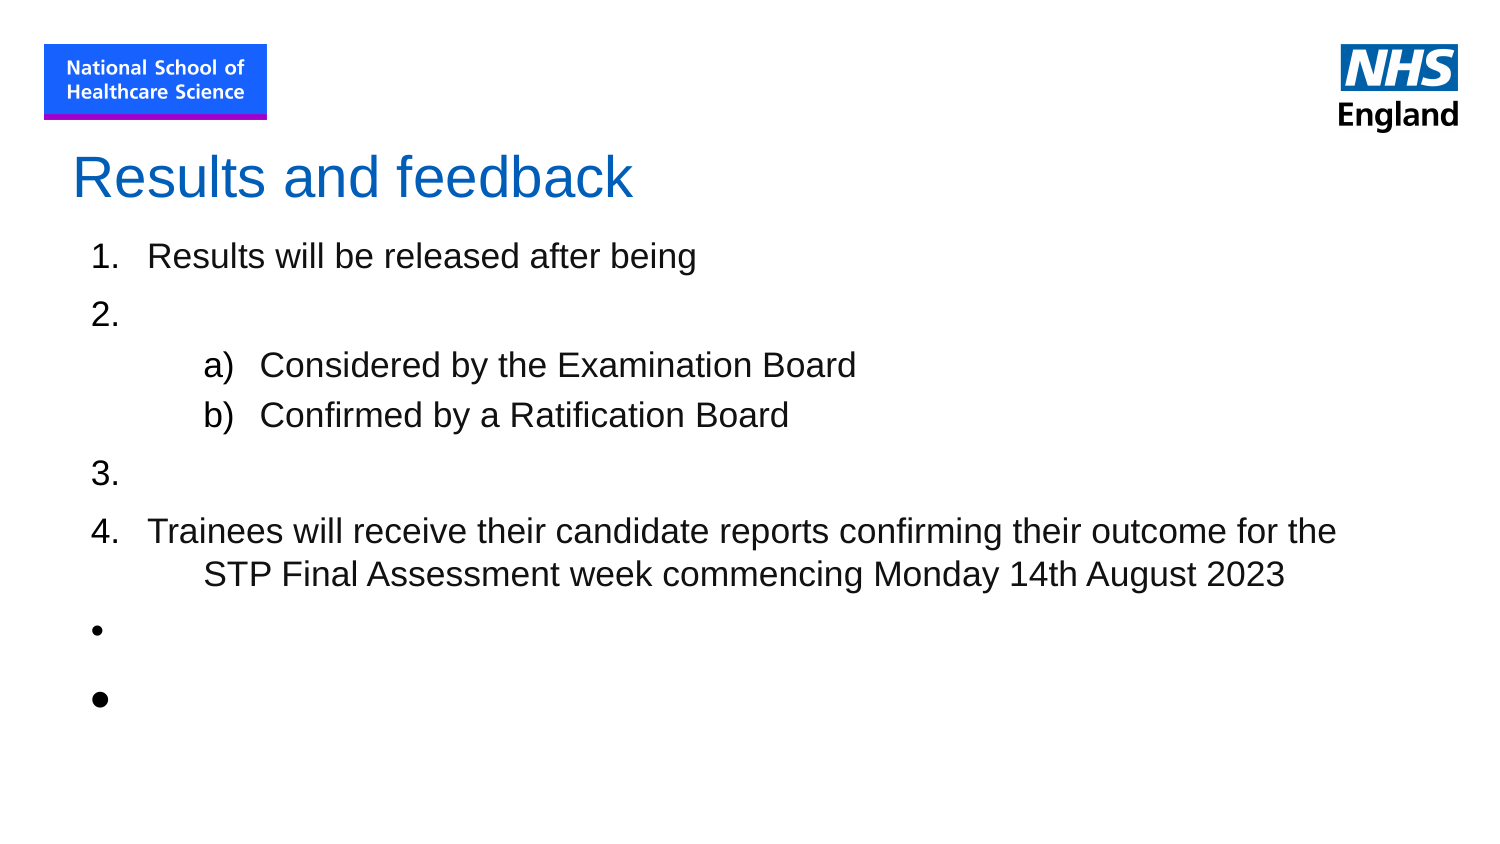

# Results and feedback
Results will be released after being
Considered by the Examination Board
Confirmed by a Ratification Board
Trainees will receive their candidate reports confirming their outcome for the STP Final Assessment week commencing Monday 14th August 2023